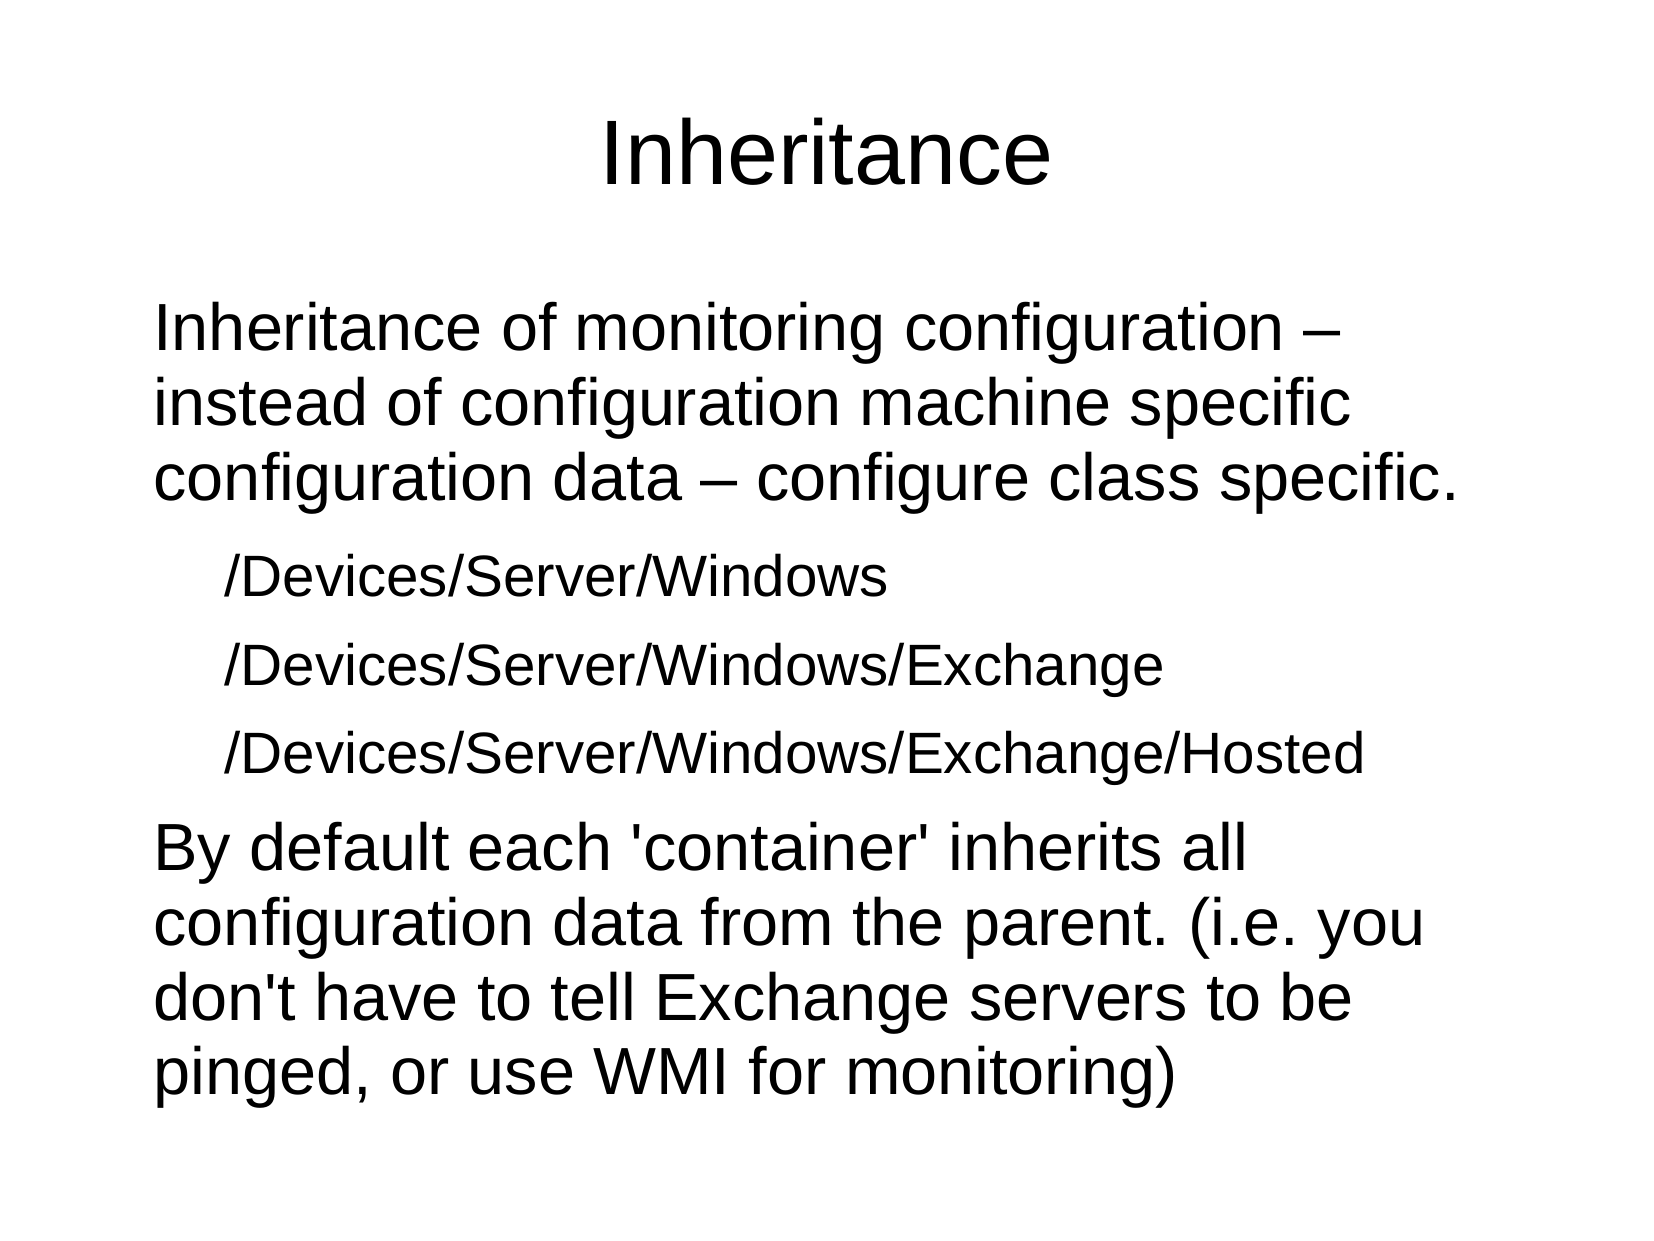

# Inheritance
Inheritance of monitoring configuration – instead of configuration machine specific configuration data – configure class specific.
/Devices/Server/Windows
/Devices/Server/Windows/Exchange
/Devices/Server/Windows/Exchange/Hosted
By default each 'container' inherits all configuration data from the parent. (i.e. you don't have to tell Exchange servers to be pinged, or use WMI for monitoring)